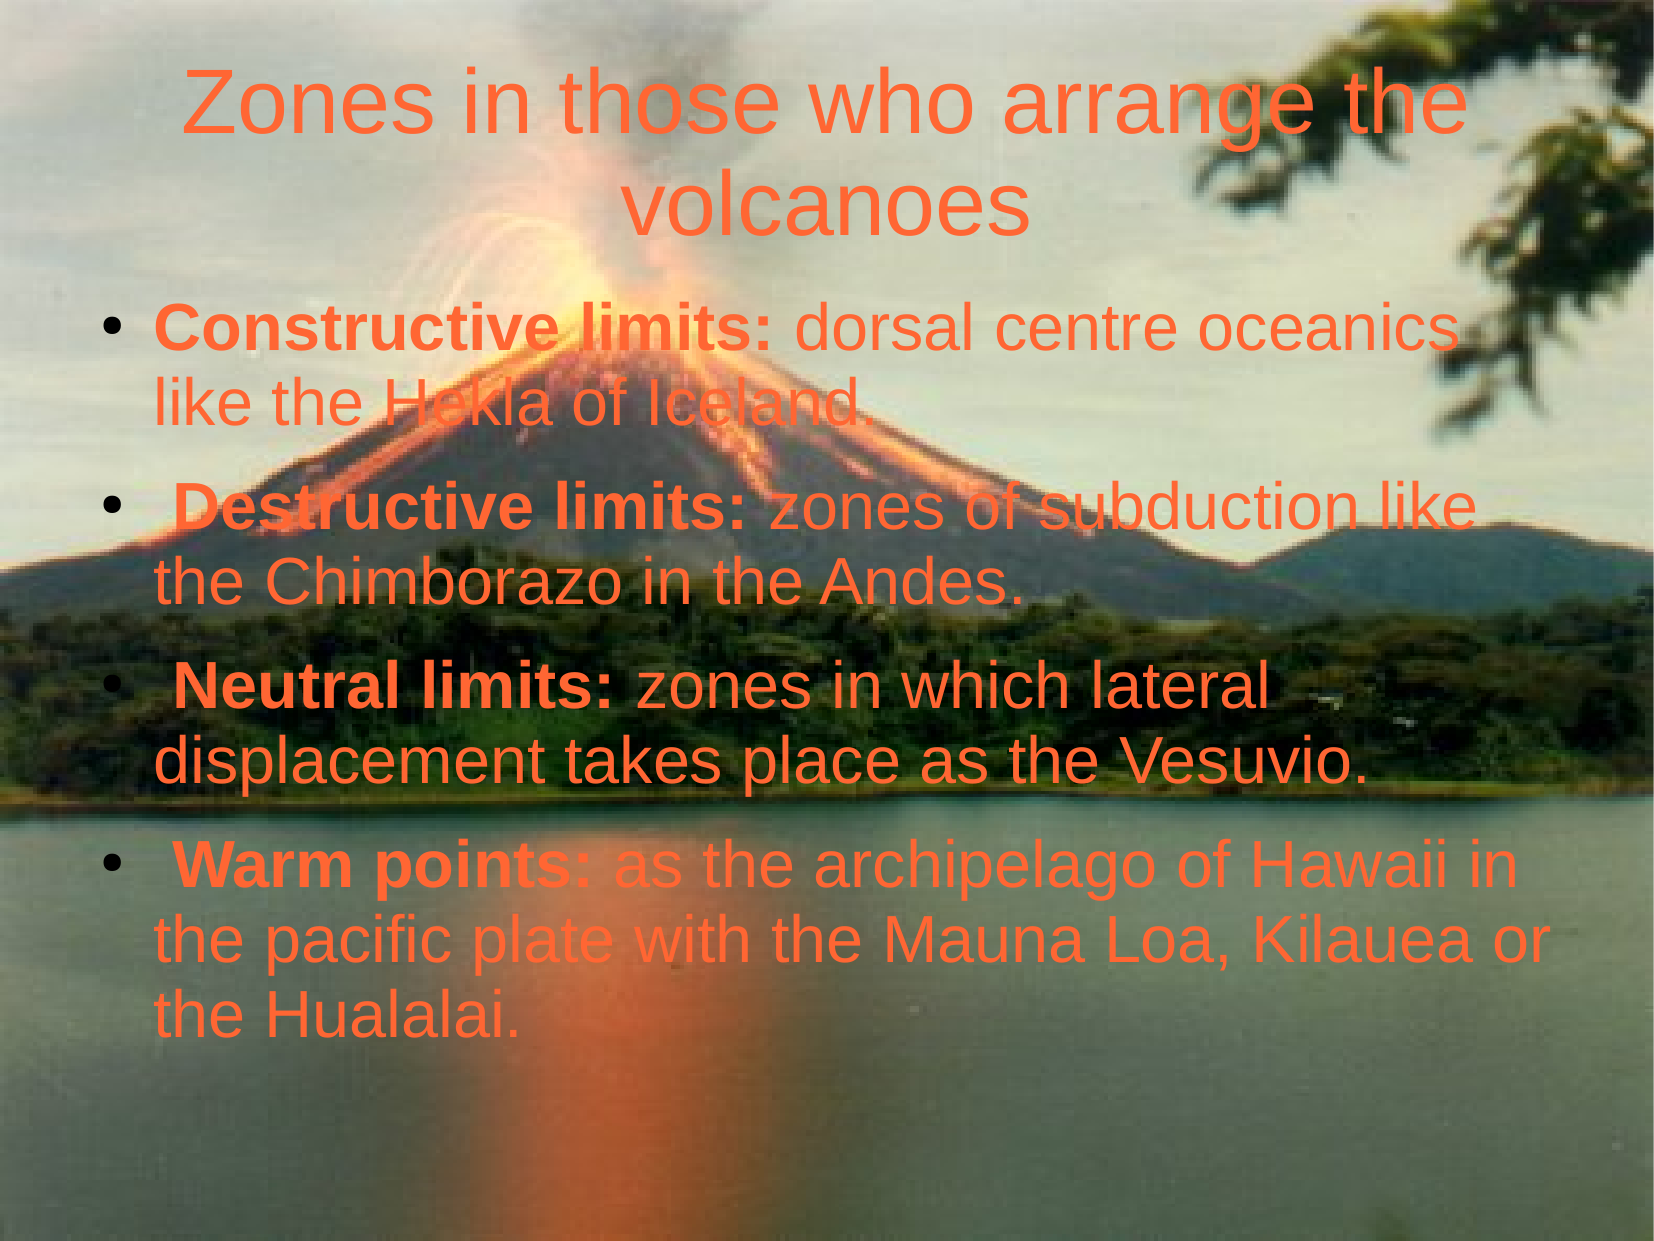

# Zones in those who arrange the volcanoes
Constructive limits: dorsal centre oceanics like the Hekla of Iceland.
 Destructive limits: zones of subduction like the Chimborazo in the Andes.
 Neutral limits: zones in which lateral displacement takes place as the Vesuvio.
 Warm points: as the archipelago of Hawaii in the pacific plate with the Mauna Loa, Kilauea or the Hualalai.